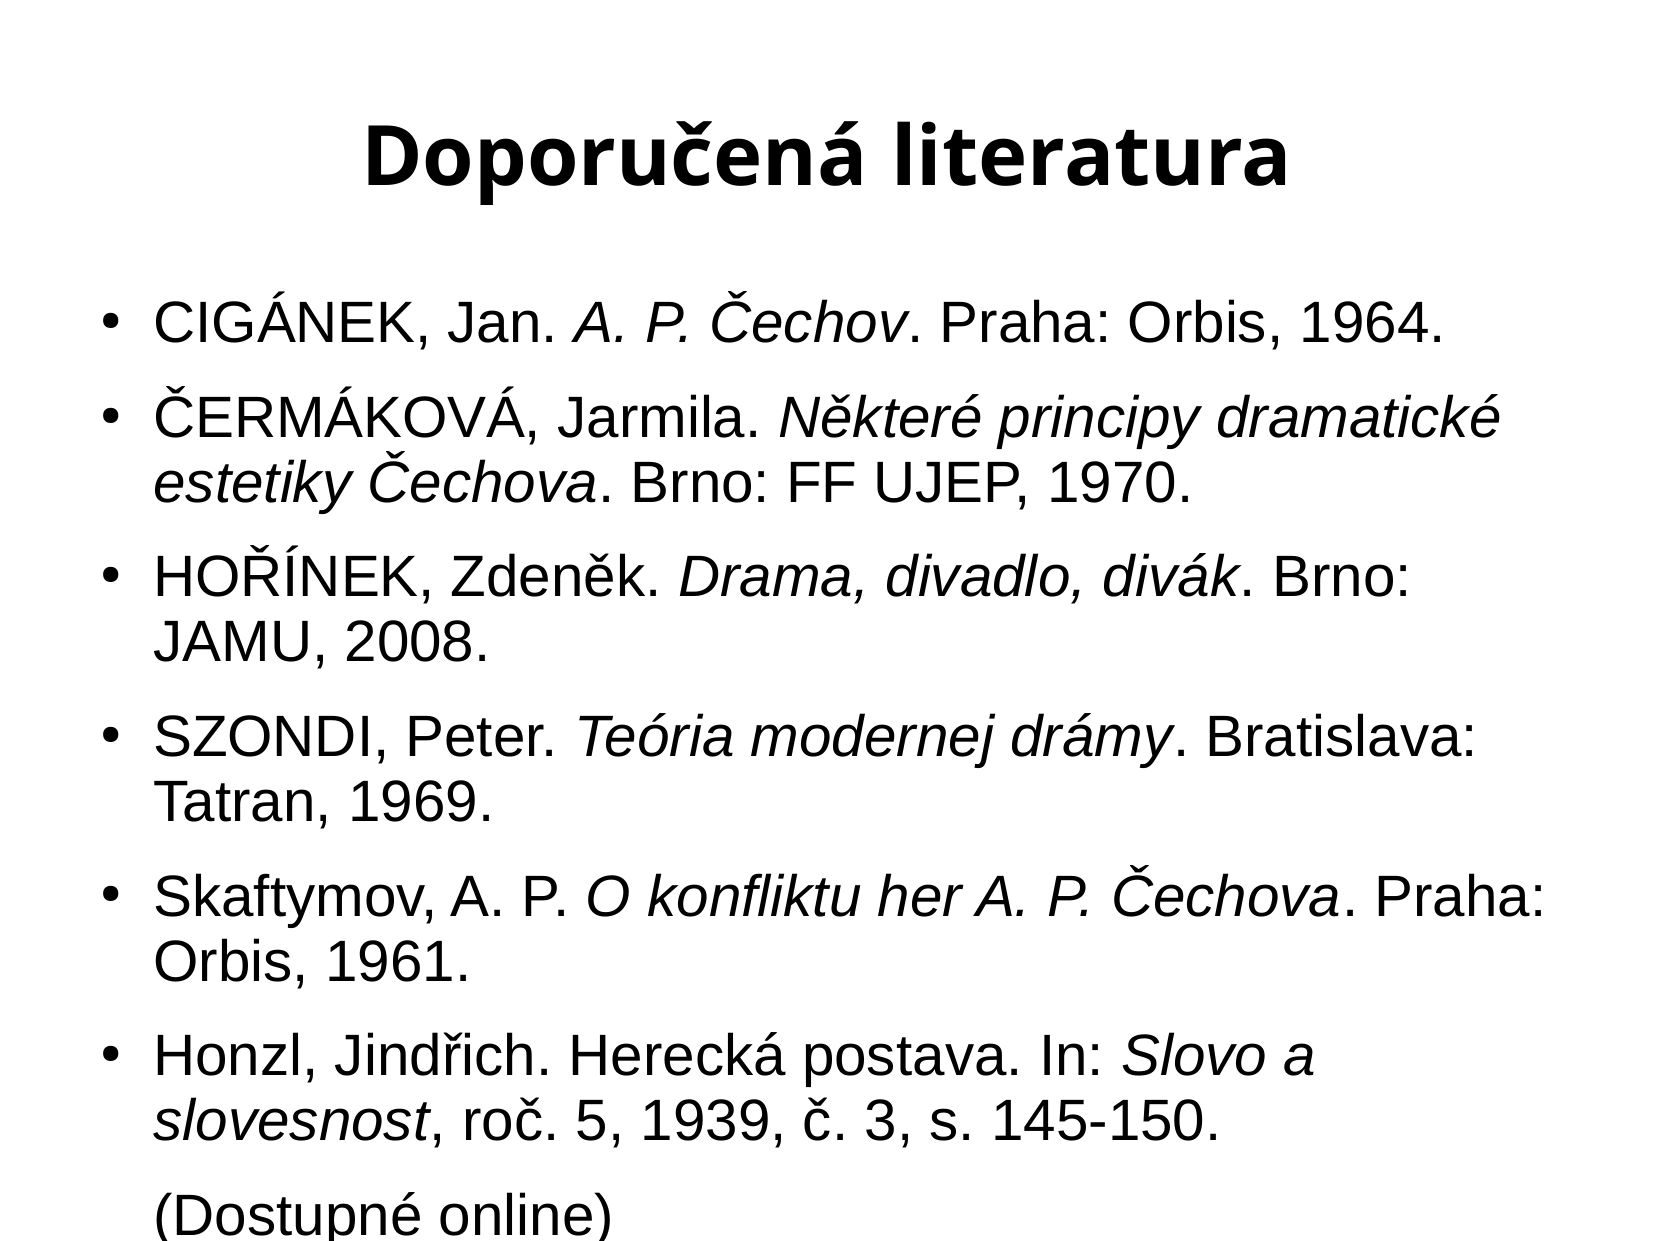

# Doporučená literatura
CIGÁNEK, Jan. A. P. Čechov. Praha: Orbis, 1964.
ČERMÁKOVÁ, Jarmila. Některé principy dramatické estetiky Čechova. Brno: FF UJEP, 1970.
HOŘÍNEK, Zdeněk. Drama, divadlo, divák. Brno: JAMU, 2008.
SZONDI, Peter. Teória modernej drámy. Bratislava: Tatran, 1969.
Skaftymov, A. P. O konfliktu her A. P. Čechova. Praha: Orbis, 1961.
Honzl, Jindřich. Herecká postava. In: Slovo a slovesnost, roč. 5, 1939, č. 3, s. 145-150.
(Dostupné online)